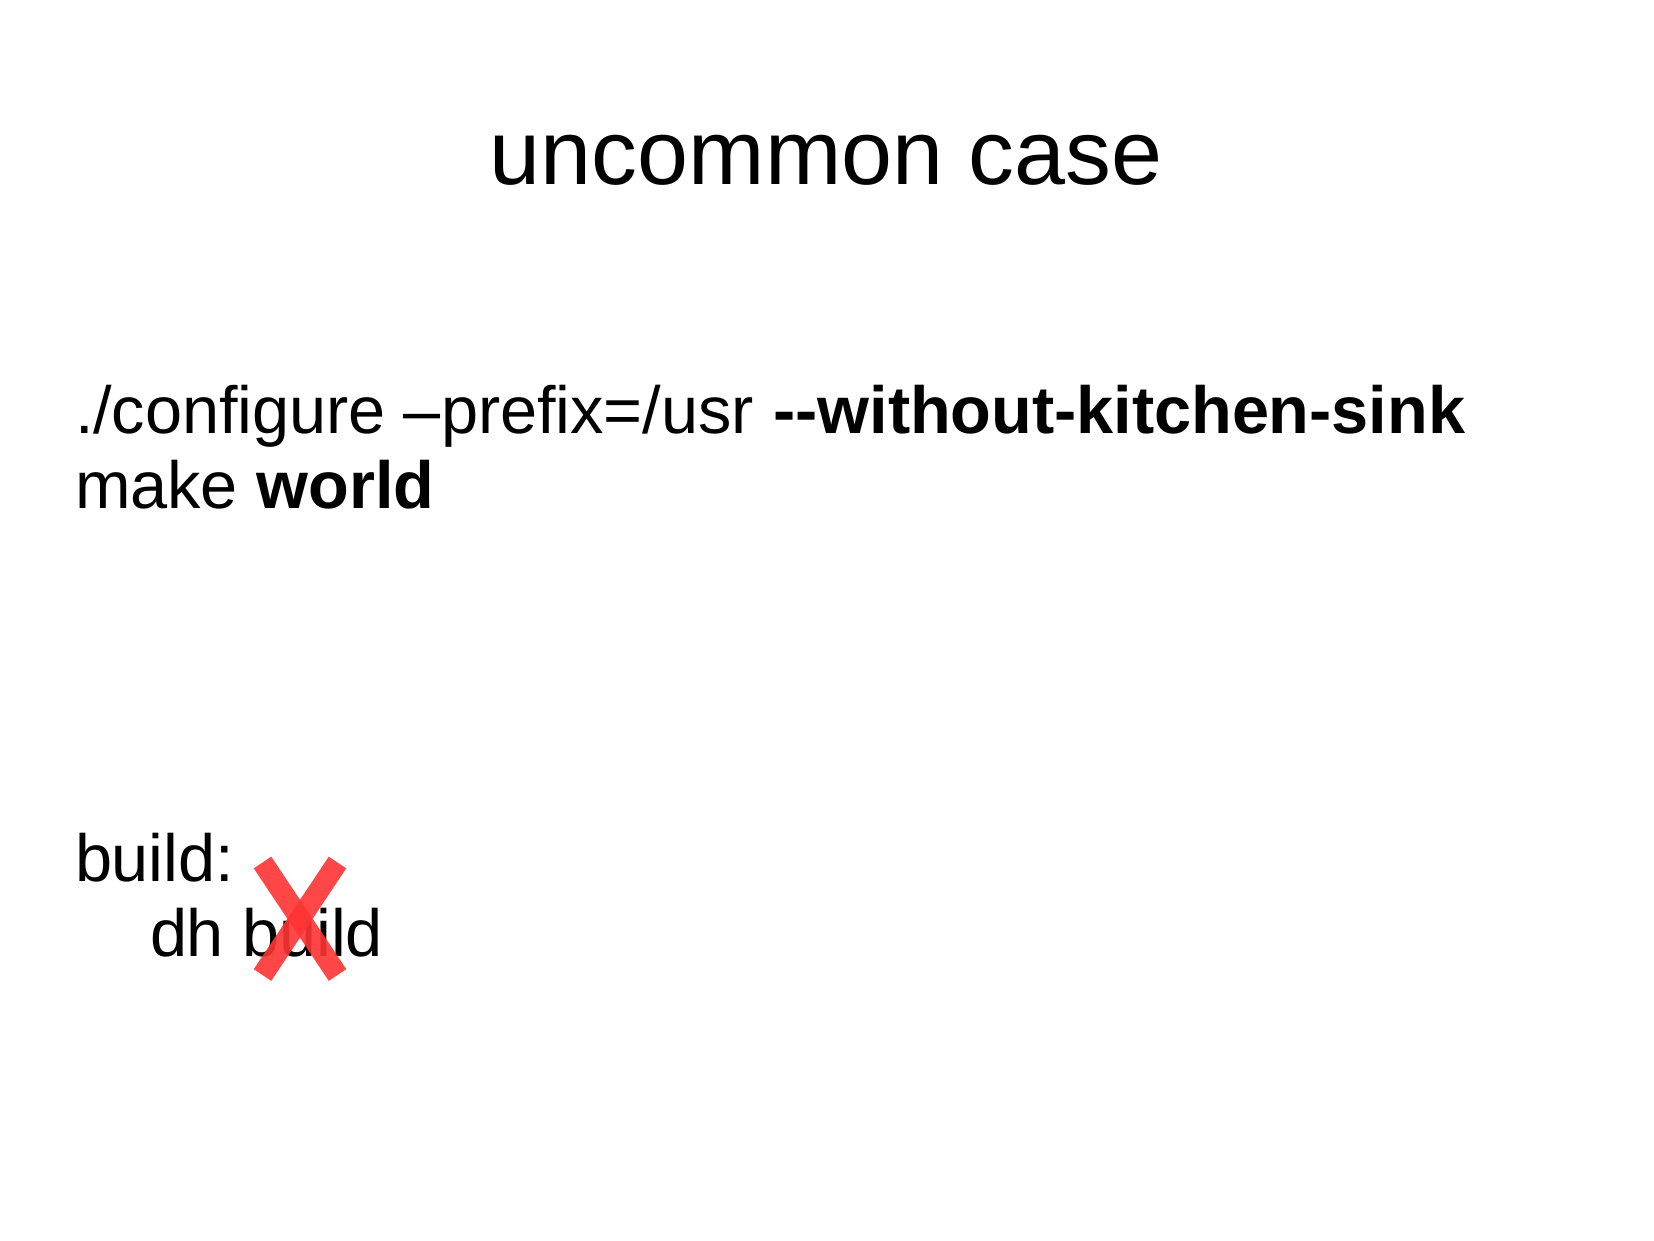

uncommon case
# ./configure –prefix=/usr --without-kitchen-sink
make world
build:
	dh build